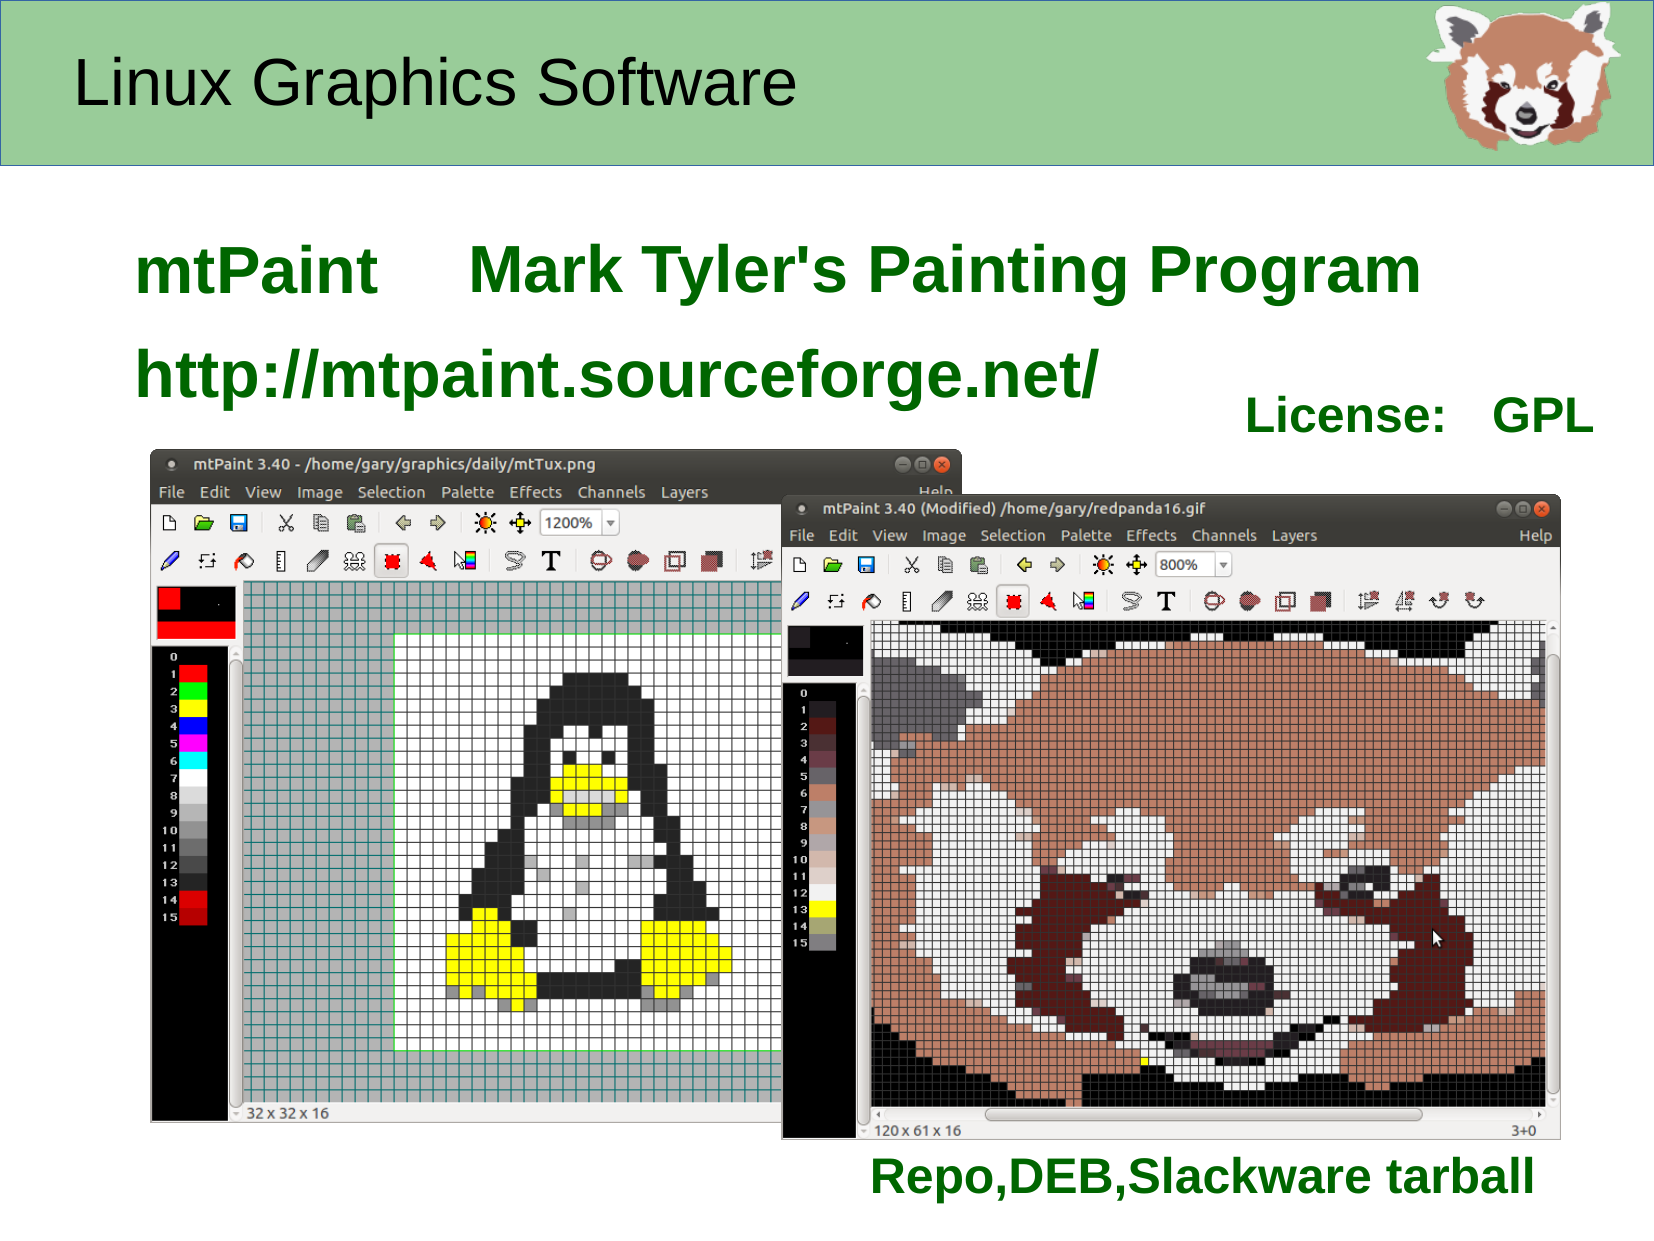

# Linux Graphics Software
Mark Tyler's Painting Program
mtPaint
http://mtpaint.sourceforge.net/
License:
GPL
Repo,DEB,Slackware tarball